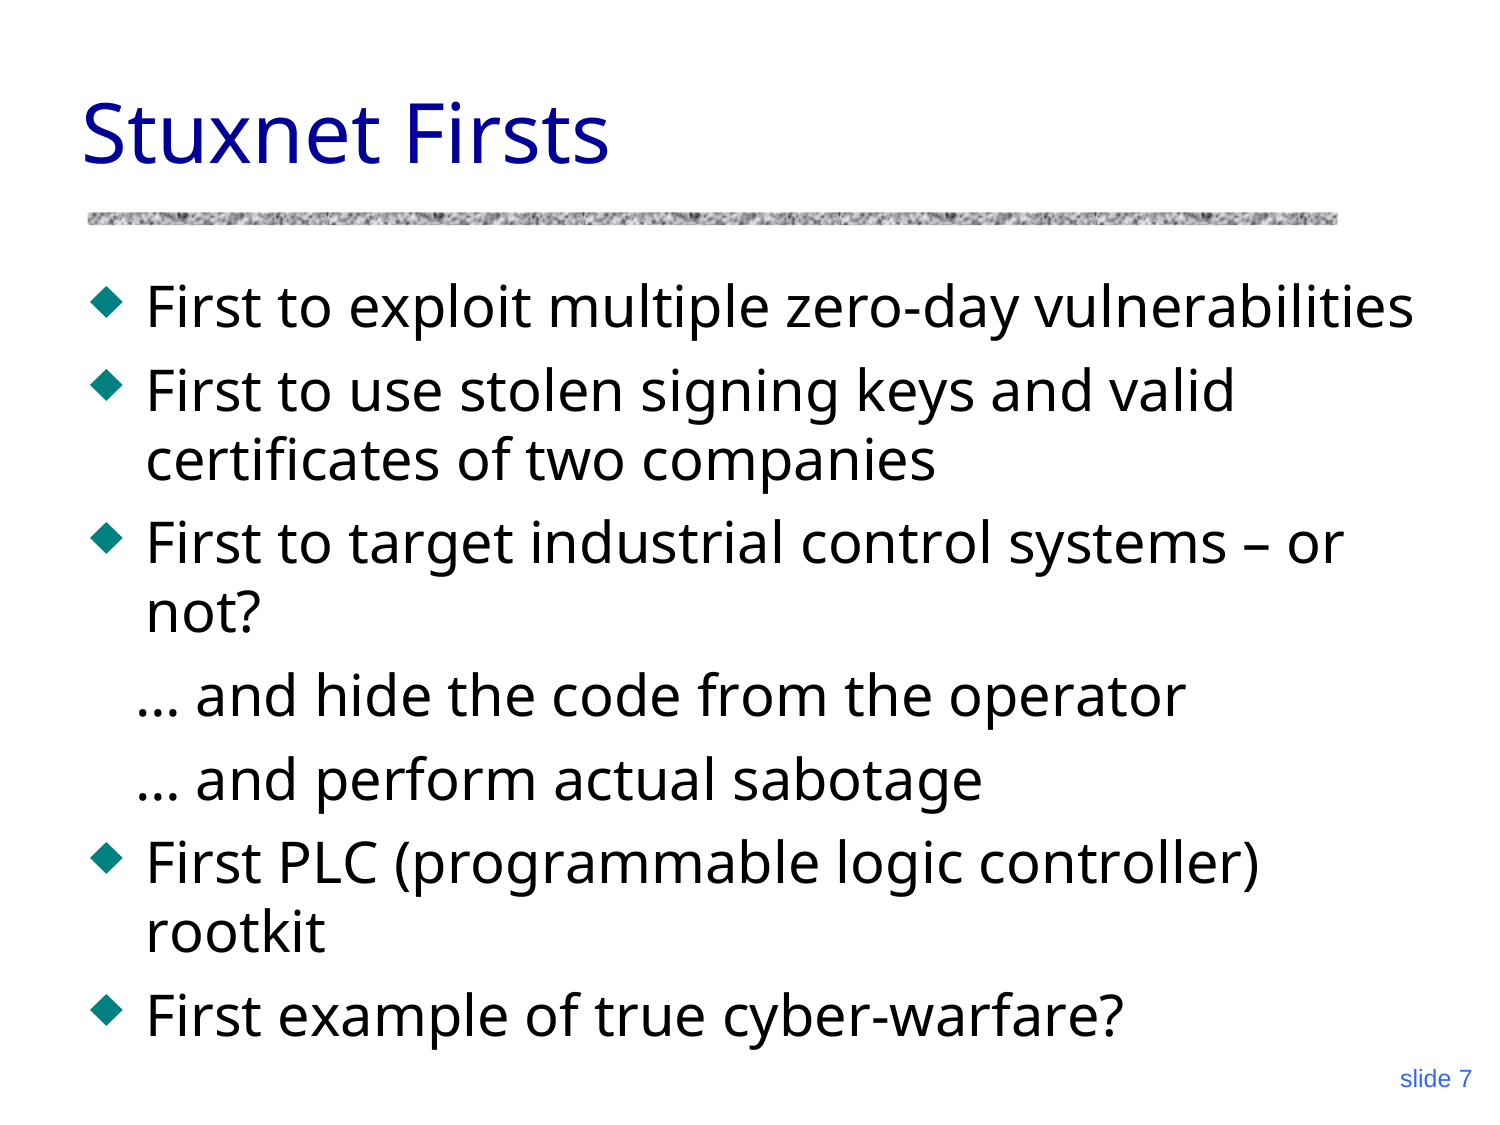

# Stuxnet Firsts
First to exploit multiple zero-day vulnerabilities
First to use stolen signing keys and valid certificates of two companies
First to target industrial control systems – or not?
 … and hide the code from the operator
 … and perform actual sabotage
First PLC (programmable logic controller) rootkit
First example of true cyber-warfare?
slide